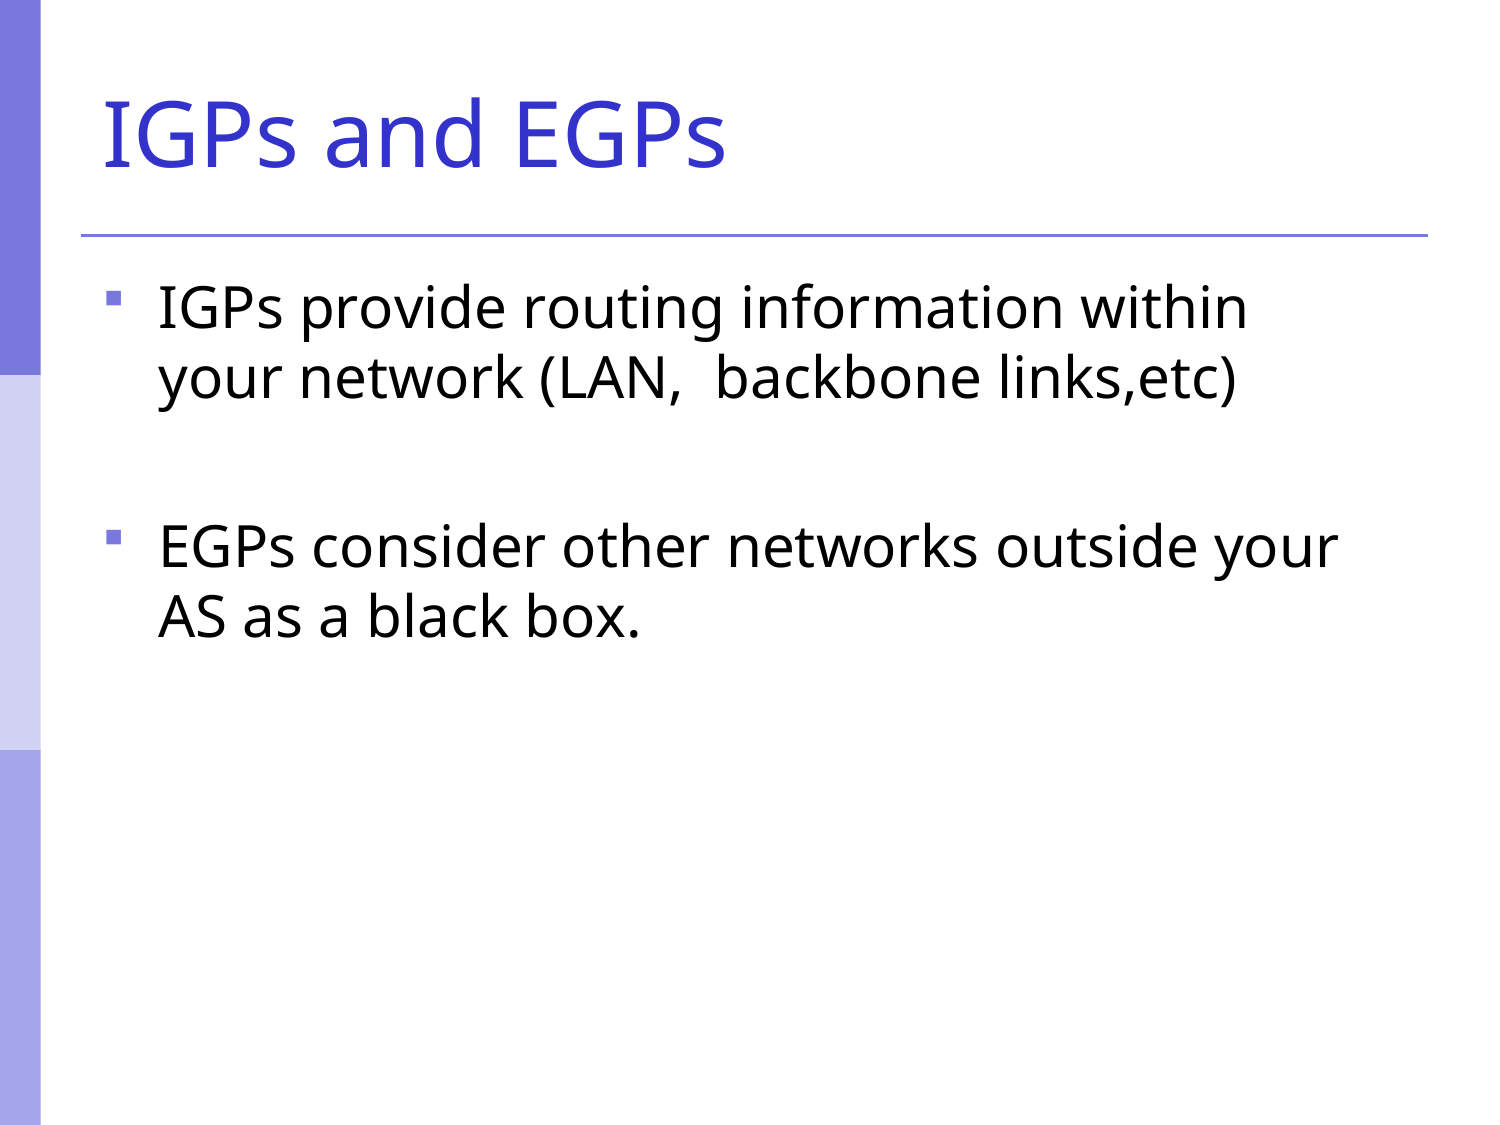

# IGPs and EGPs
IGPs provide routing information within your network (LAN, backbone links,etc)
EGPs consider other networks outside your AS as a black box.